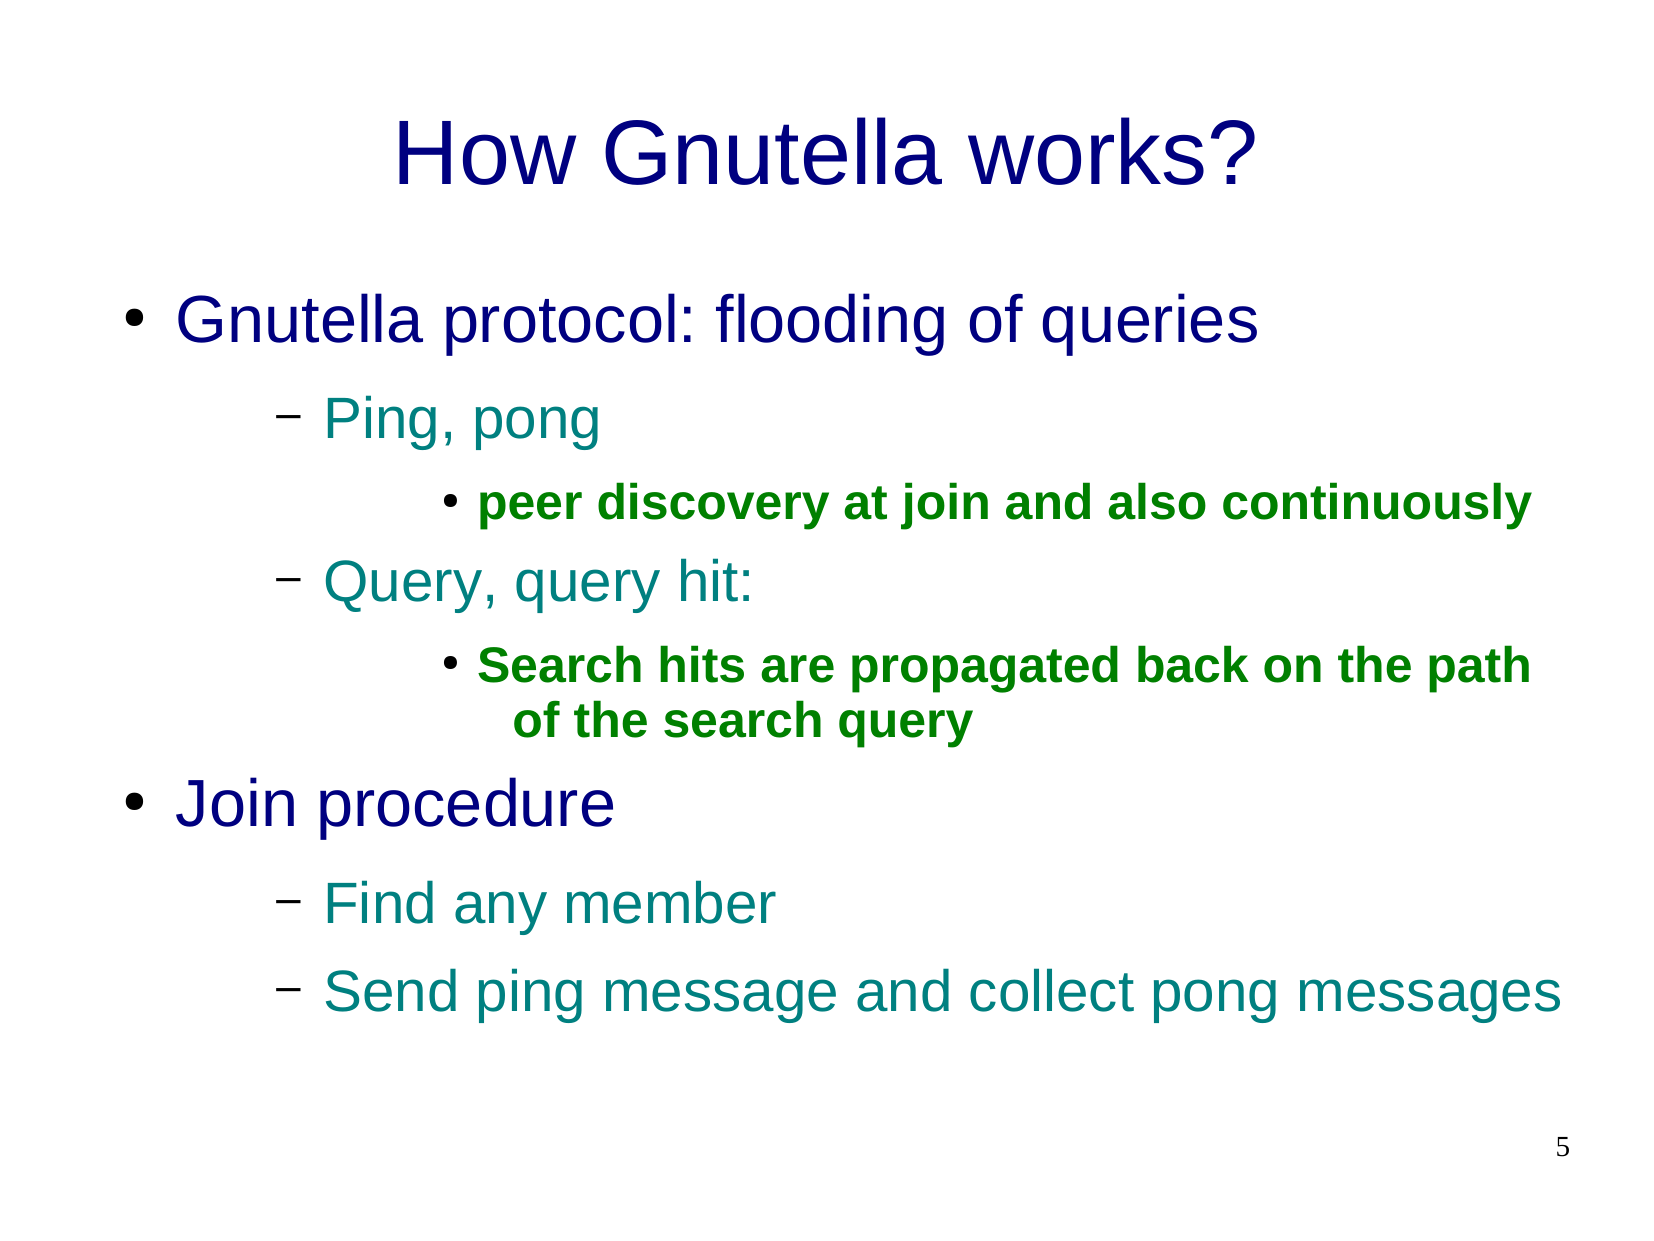

# How Gnutella works?
Gnutella protocol: flooding of queries
Ping, pong
peer discovery at join and also continuously
Query, query hit:
Search hits are propagated back on the path of the search query
Join procedure
Find any member
Send ping message and collect pong messages
5